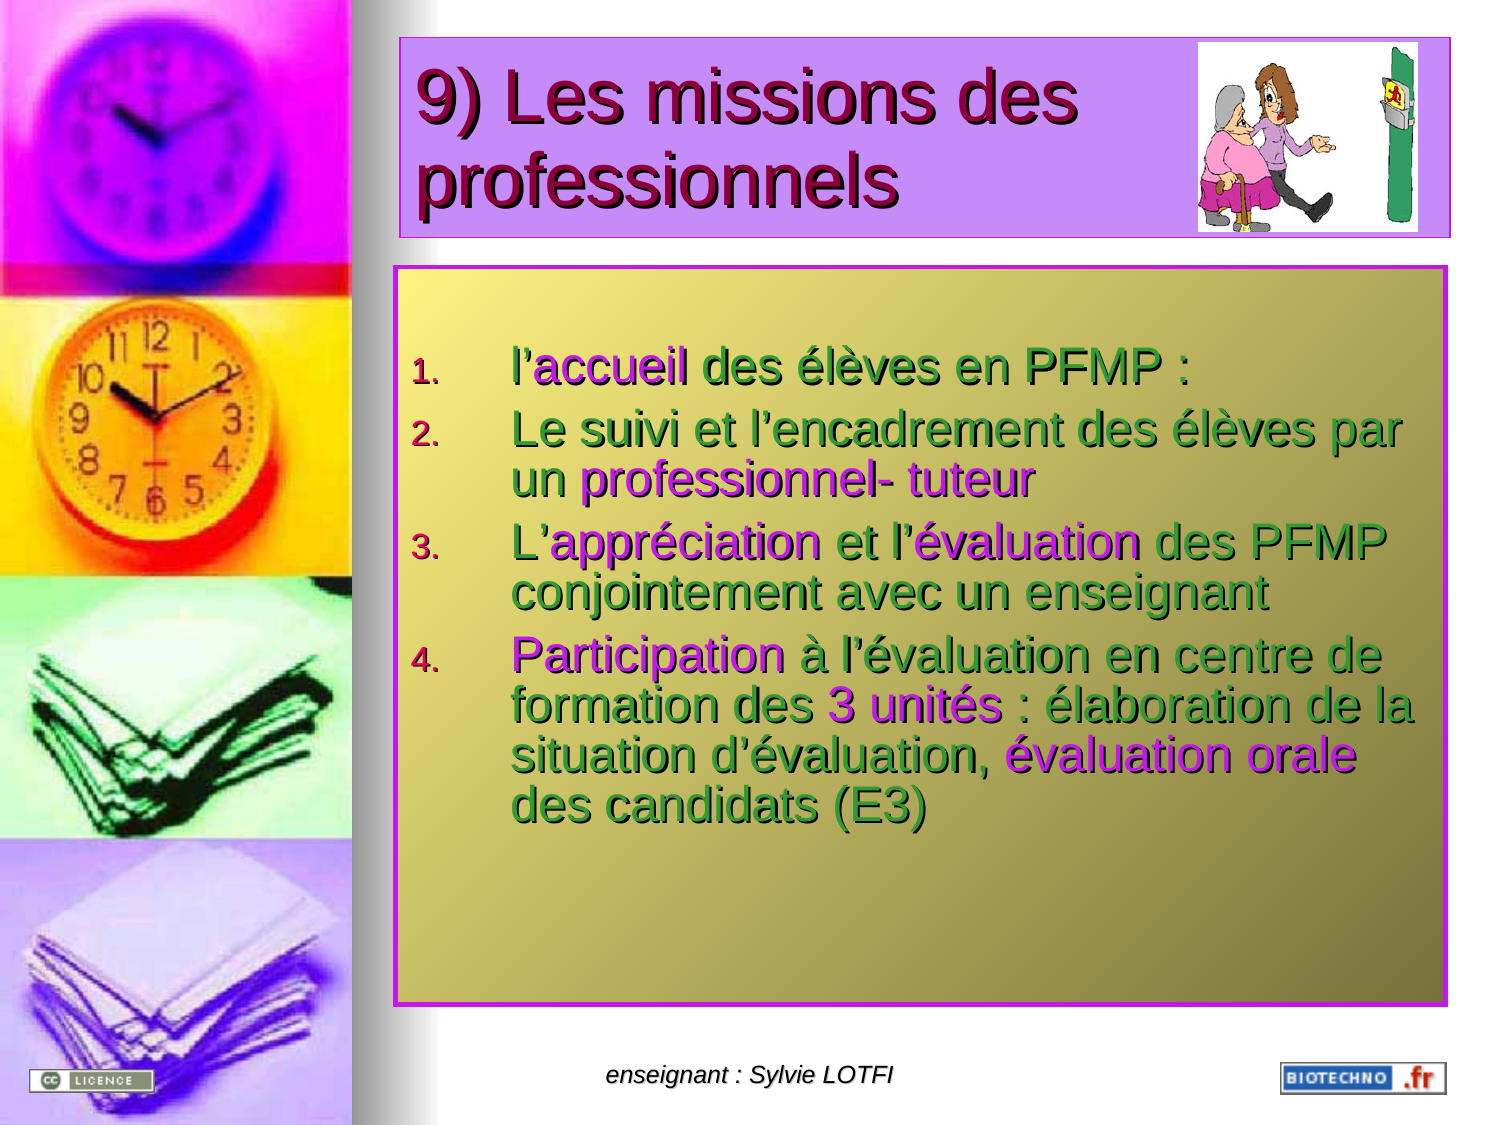

# 9) Les missions des professionnels
l’accueil des élèves en PFMP :
Le suivi et l’encadrement des élèves par un professionnel- tuteur
L’appréciation et l’évaluation des PFMP conjointement avec un enseignant
Participation à l’évaluation en centre de formation des 3 unités : élaboration de la situation d’évaluation, évaluation orale des candidats (E3)